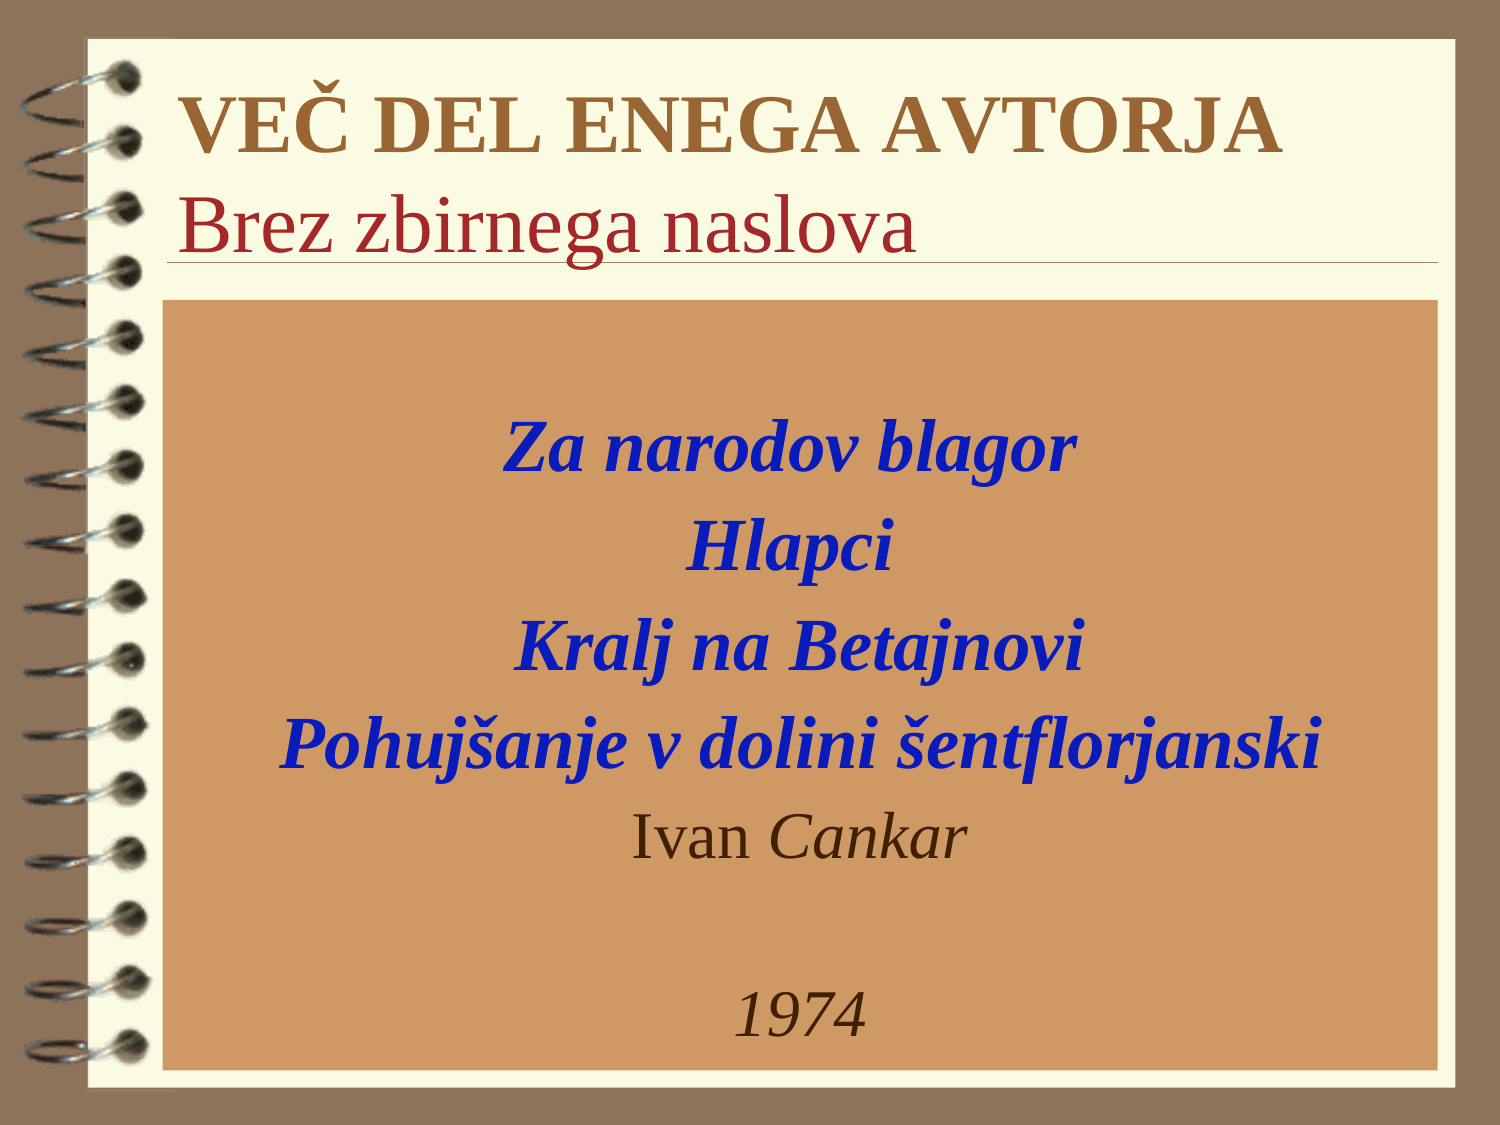

# VEČ DEL ENEGA AVTORJA Brez zbirnega naslova
Za narodov blagor
Hlapci
Kralj na Betajnovi
 Pohujšanje v dolini šentflorjanski
Ivan Cankar
1974
cop. M. Petek